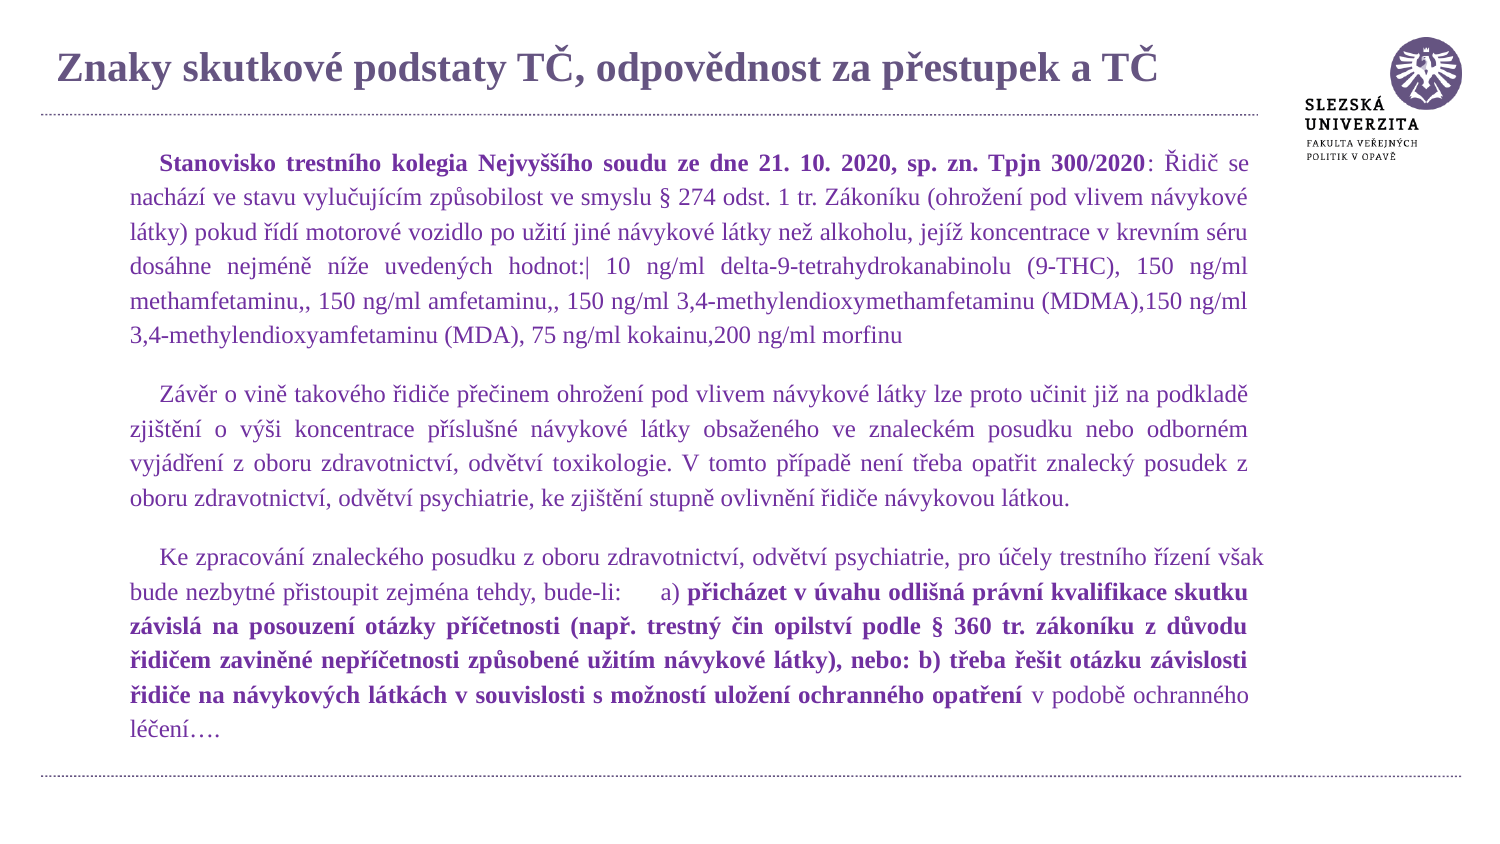

# Znaky skutkové podstaty TČ, odpovědnost za přestupek a TČ
Stanovisko trestního kolegia Nejvyššího soudu ze dne 21. 10. 2020, sp. zn. Tpjn 300/2020: Řidič se nachází ve stavu vylučujícím způsobilost ve smyslu § 274 odst. 1 tr. Zákoníku (ohrožení pod vlivem návykové látky) pokud řídí motorové vozidlo po užití jiné návykové látky než alkoholu, jejíž koncentrace v krevním séru dosáhne nejméně níže uvedených hodnot:| 10 ng/ml delta-9-tetrahydrokanabinolu (9-THC), 150 ng/ml methamfetaminu,, 150 ng/ml amfetaminu,, 150 ng/ml 3,4-methylendioxymethamfetaminu (MDMA),150 ng/ml 3,4-methylendioxyamfetaminu (MDA), 75 ng/ml kokainu,200 ng/ml morfinu
Závěr o vině takového řidiče přečinem ohrožení pod vlivem návykové látky lze proto učinit již na podkladě zjištění o výši koncentrace příslušné návykové látky obsaženého ve znaleckém posudku nebo odborném vyjádření z oboru zdravotnictví, odvětví toxikologie. V tomto případě není třeba opatřit znalecký posudek z oboru zdravotnictví, odvětví psychiatrie, ke zjištění stupně ovlivnění řidiče návykovou látkou.
Ke zpracování znaleckého posudku z oboru zdravotnictví, odvětví psychiatrie, pro účely trestního řízení však bude nezbytné přistoupit zejména tehdy, bude-li:	a) přicházet v úvahu odlišná právní kvalifikace skutku závislá na posouzení otázky příčetnosti (např. trestný čin opilství podle § 360 tr. zákoníku z důvodu řidičem zaviněné nepříčetnosti způsobené užitím návykové látky), nebo: b) třeba řešit otázku závislosti řidiče na návykových látkách v souvislosti s možností uložení ochranného opatření v podobě ochranného léčení….